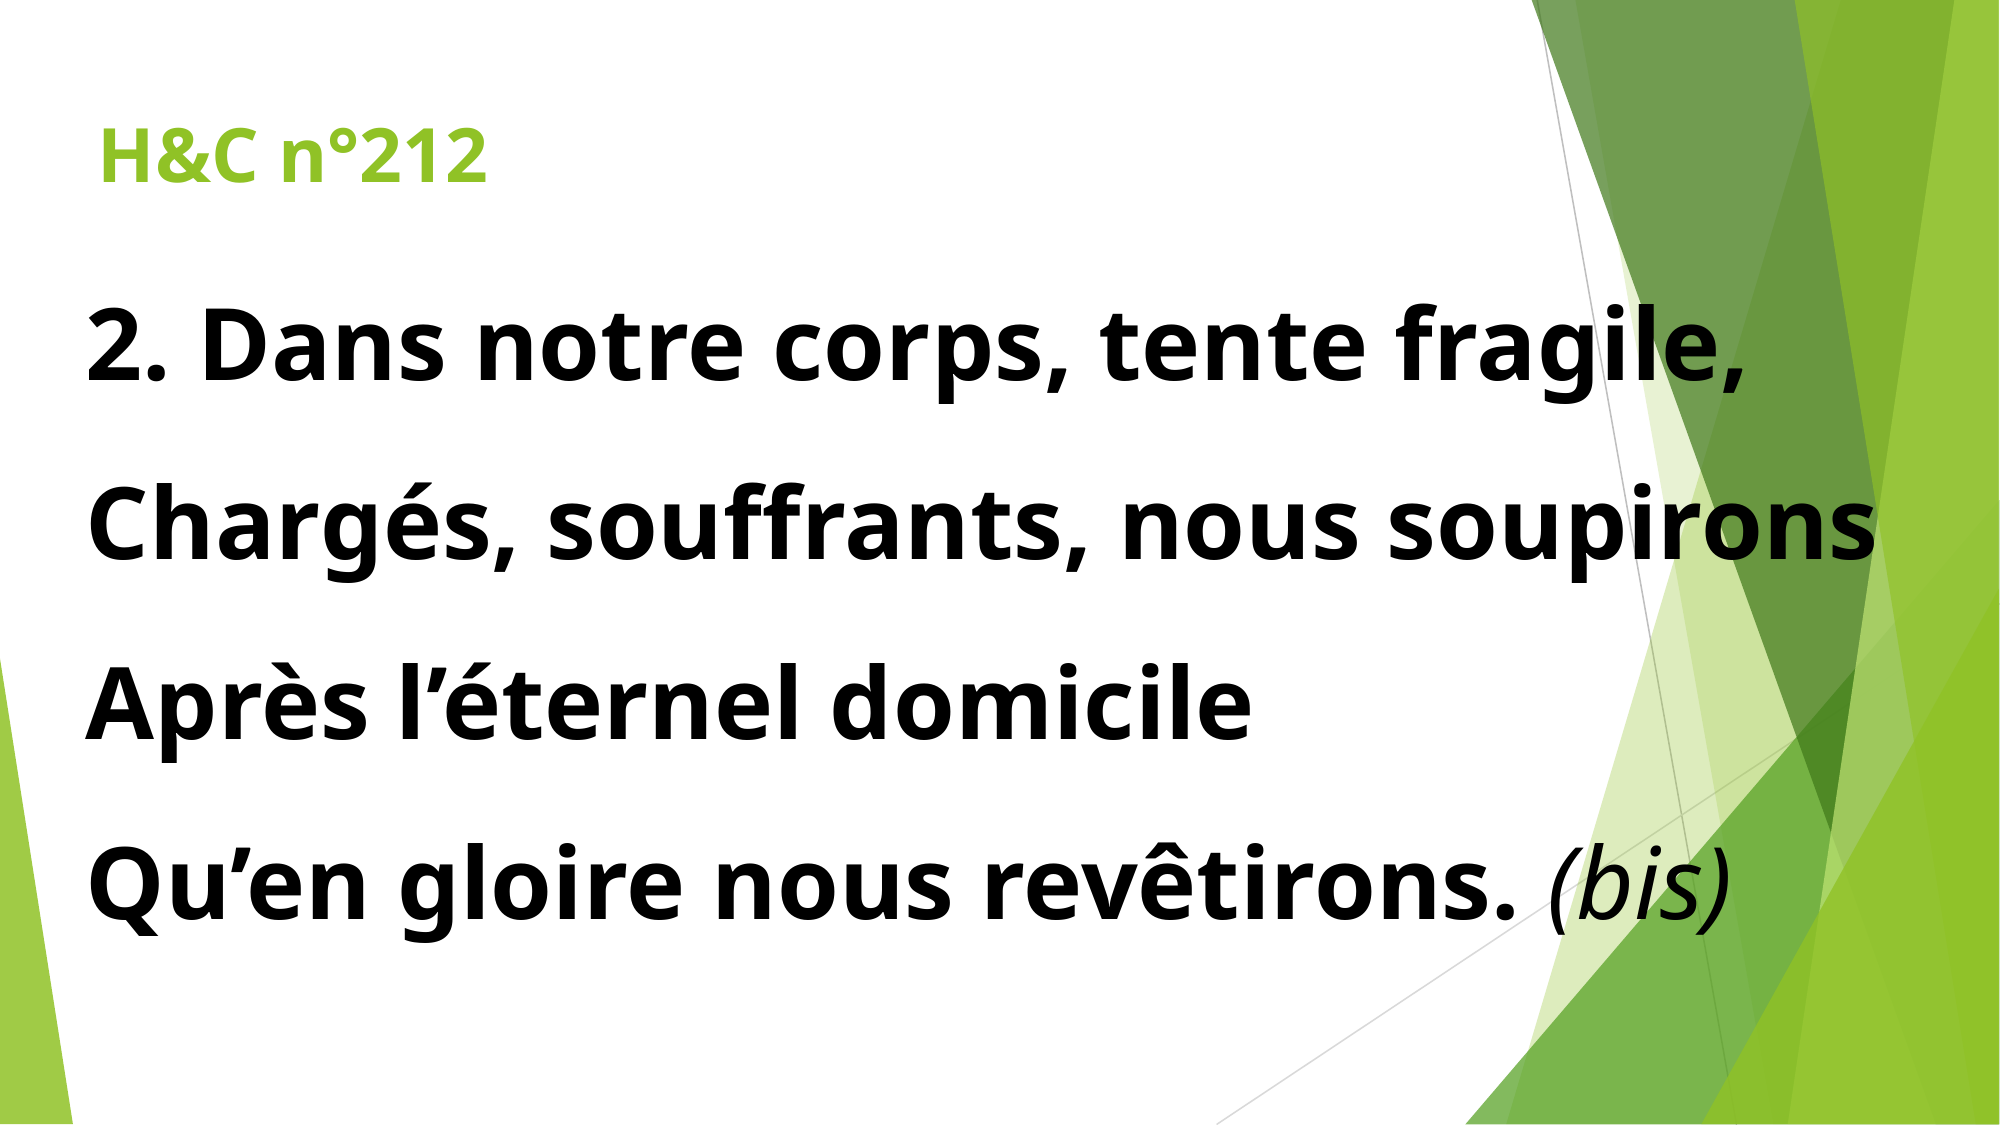

H&C n°212
2. Dans notre corps, tente fragile,
Chargés, souffrants, nous soupirons
Après l’éternel domicile
Qu’en gloire nous revêtirons. (bis)